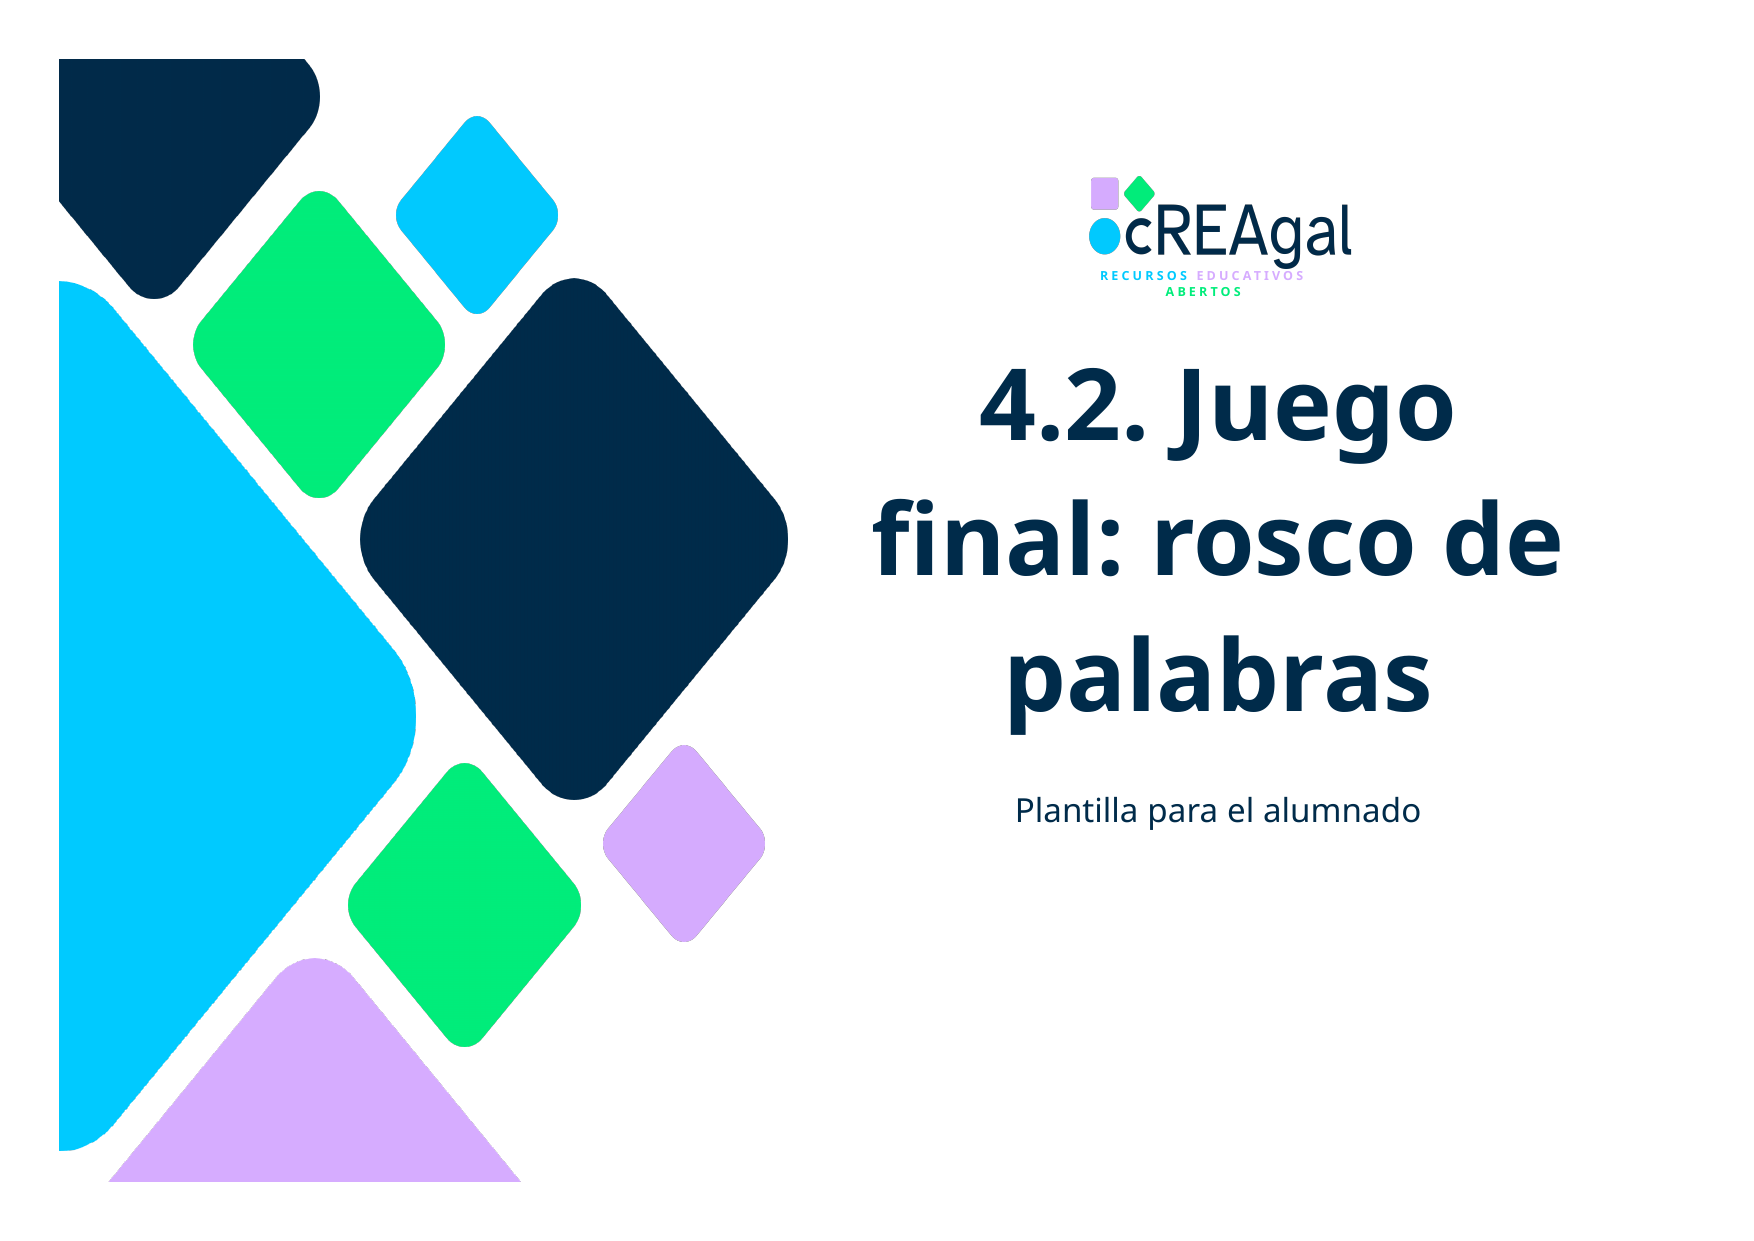

# 4.2. Juego final: rosco de palabras
Plantilla para el alumnado